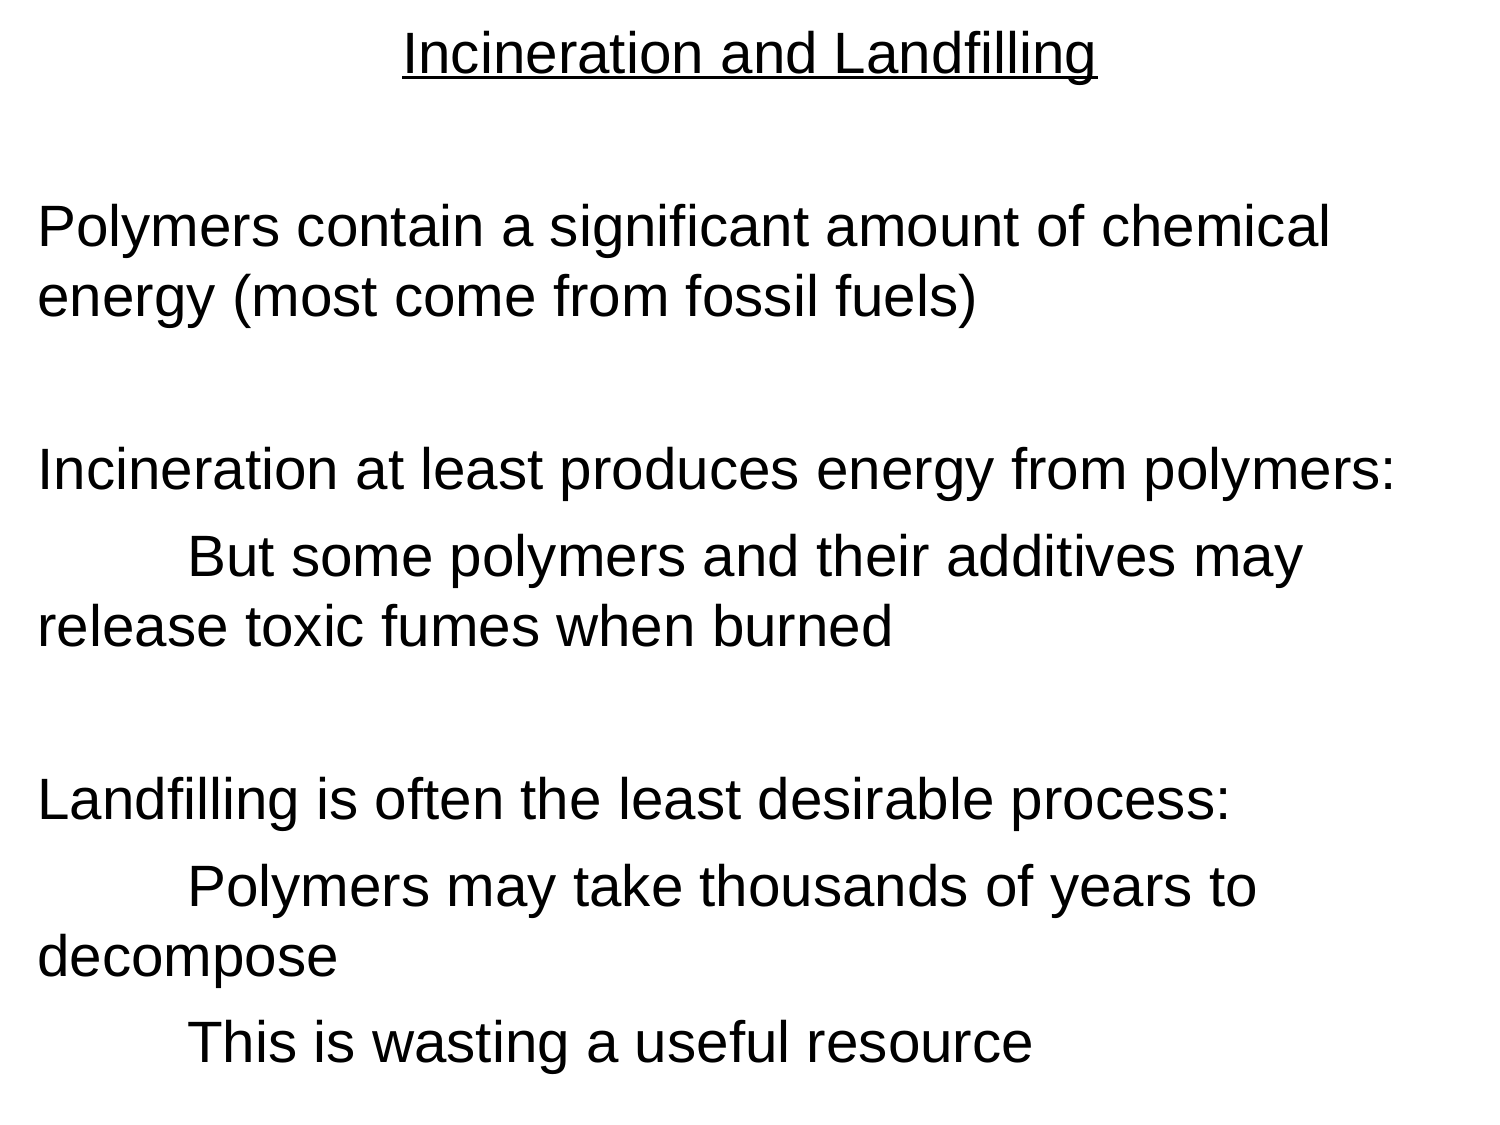

# Incineration and Landfilling
Polymers contain a significant amount of chemical energy (most come from fossil fuels)
Incineration at least produces energy from polymers:
	But some polymers and their additives may release toxic fumes when burned
Landfilling is often the least desirable process:
	Polymers may take thousands of years to decompose
	This is wasting a useful resource